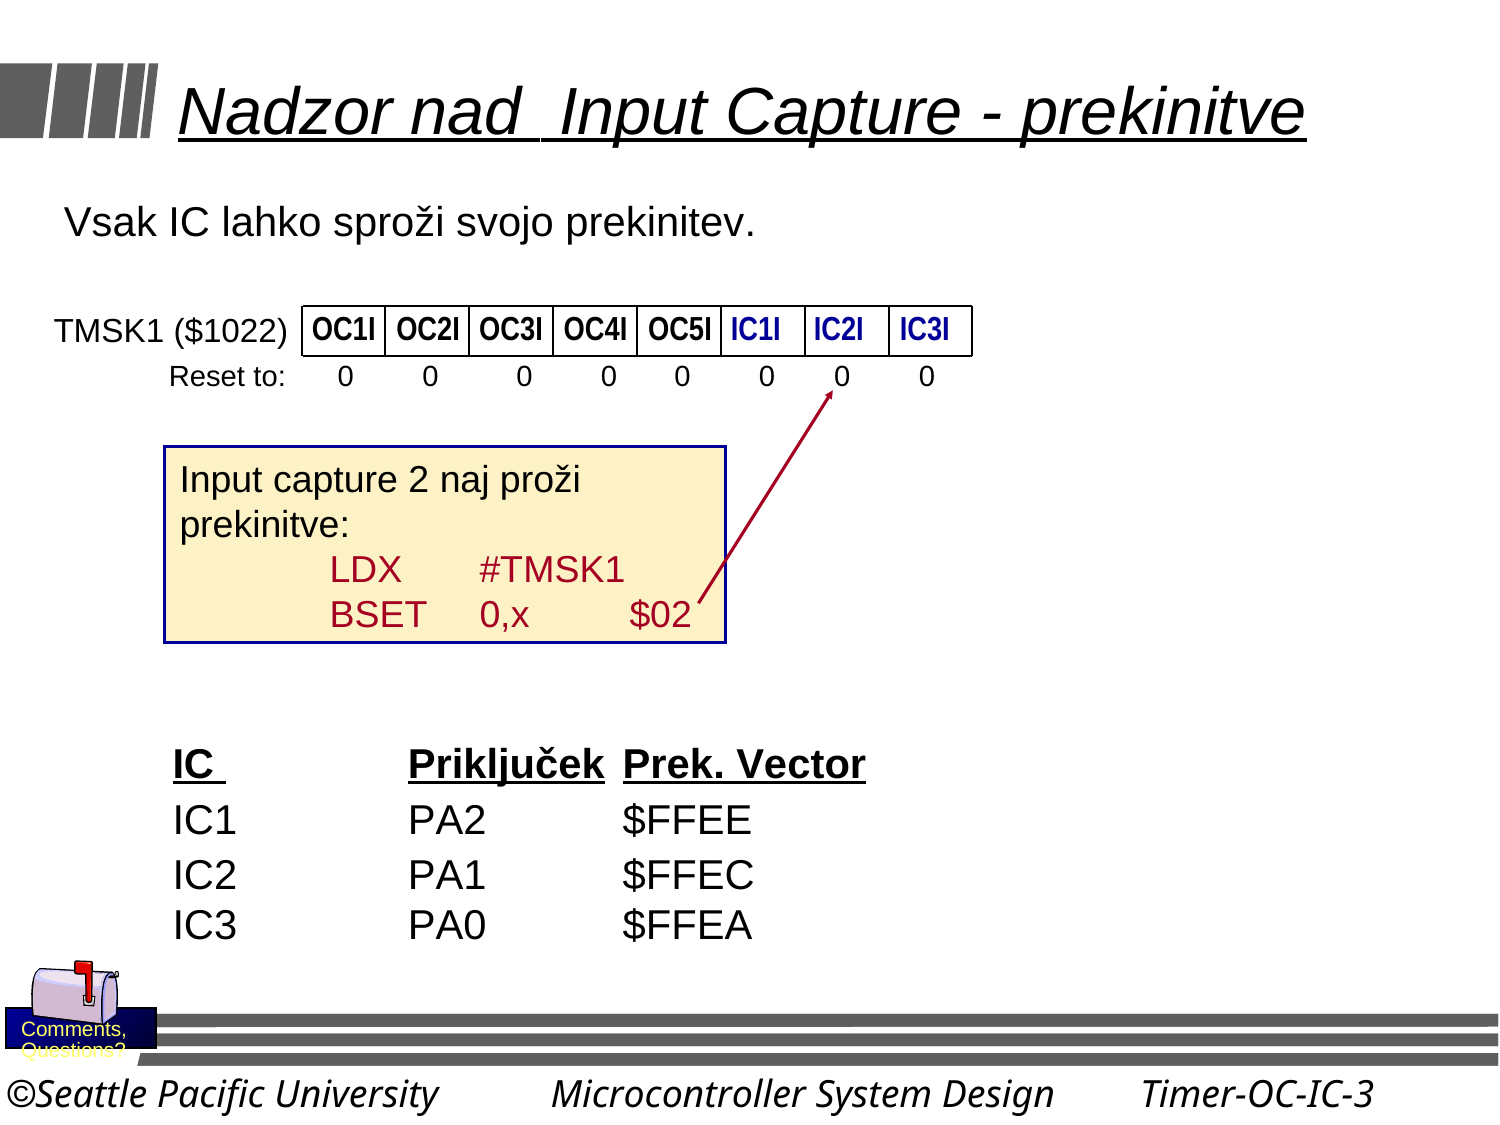

# Nadzor nad Input Capture - prekinitve
Vsak IC lahko sproži svojo prekinitev.
OC1I
OC2I
OC3I
OC4I
OC5I
IC1I
IC2I
IC3I
TMSK1 ($1022)
Reset to: 	0	0	0	0	0	0	0	0
Input capture 2 naj proži prekinitve:
	LDX	#TMSK1
	BSET	0,x	$02
IC 	Priključek	Prek. Vector
IC1	PA2	$FFEE
IC2	PA1	$FFEC
IC3	PA0	$FFEA